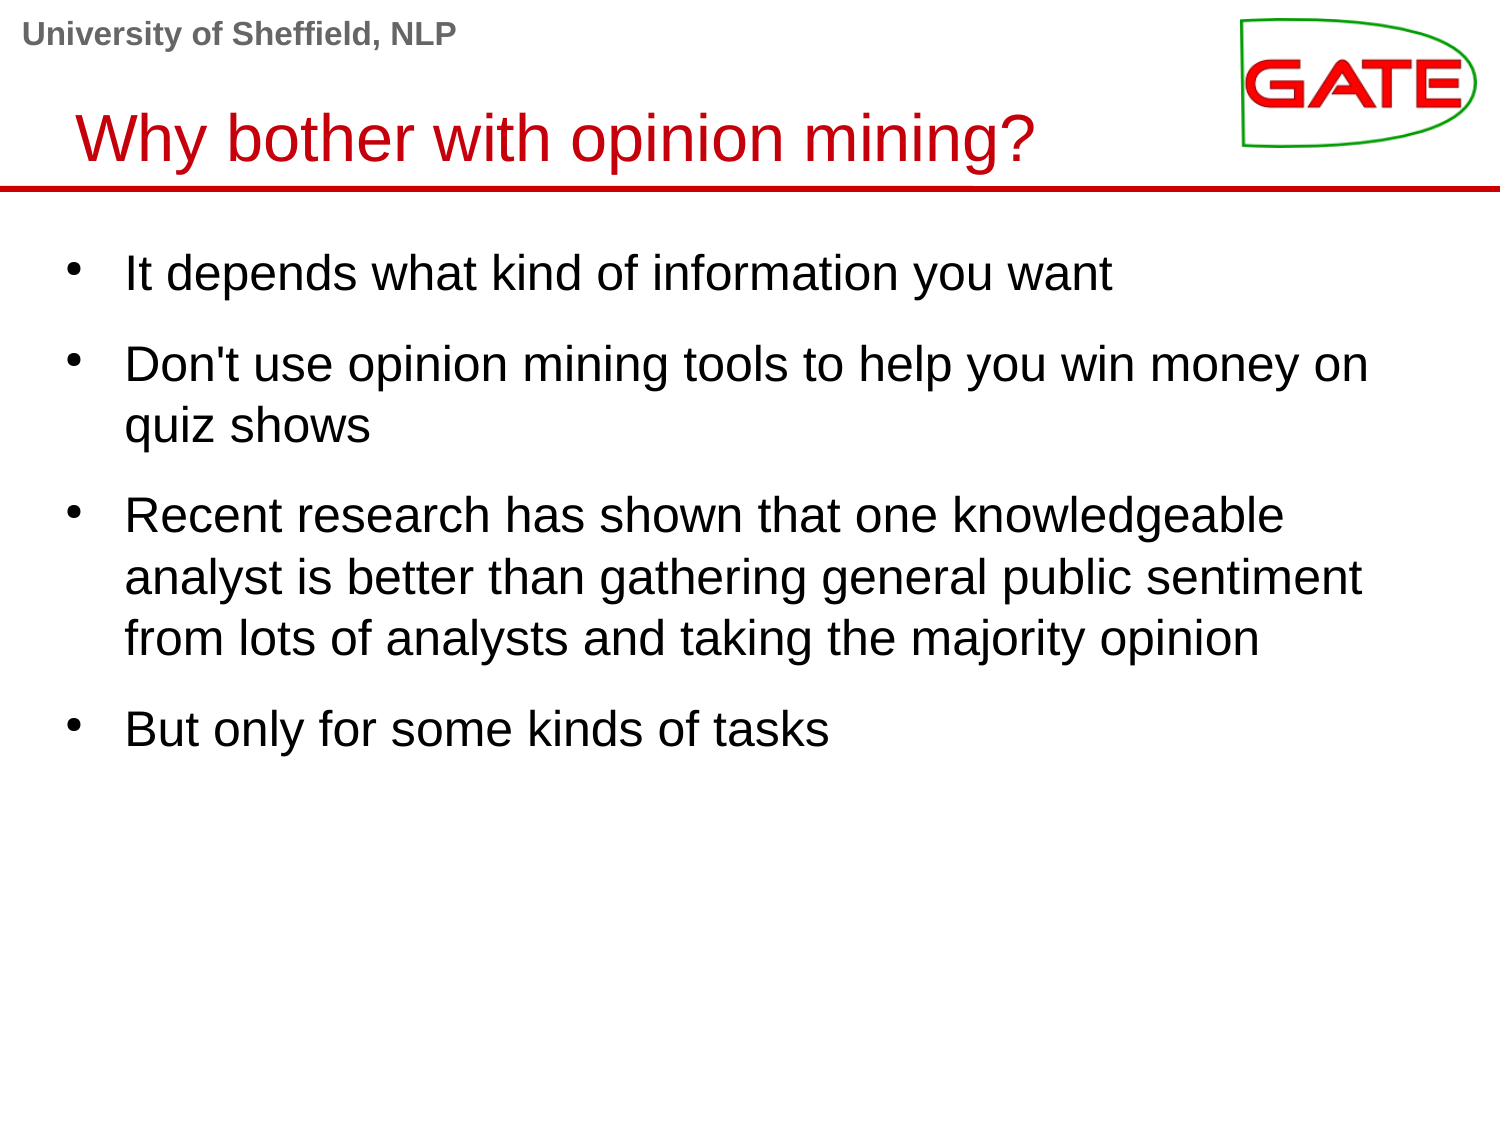

# Why bother with opinion mining?
It depends what kind of information you want
Don't use opinion mining tools to help you win money on quiz shows
Recent research has shown that one knowledgeable analyst is better than gathering general public sentiment from lots of analysts and taking the majority opinion
But only for some kinds of tasks